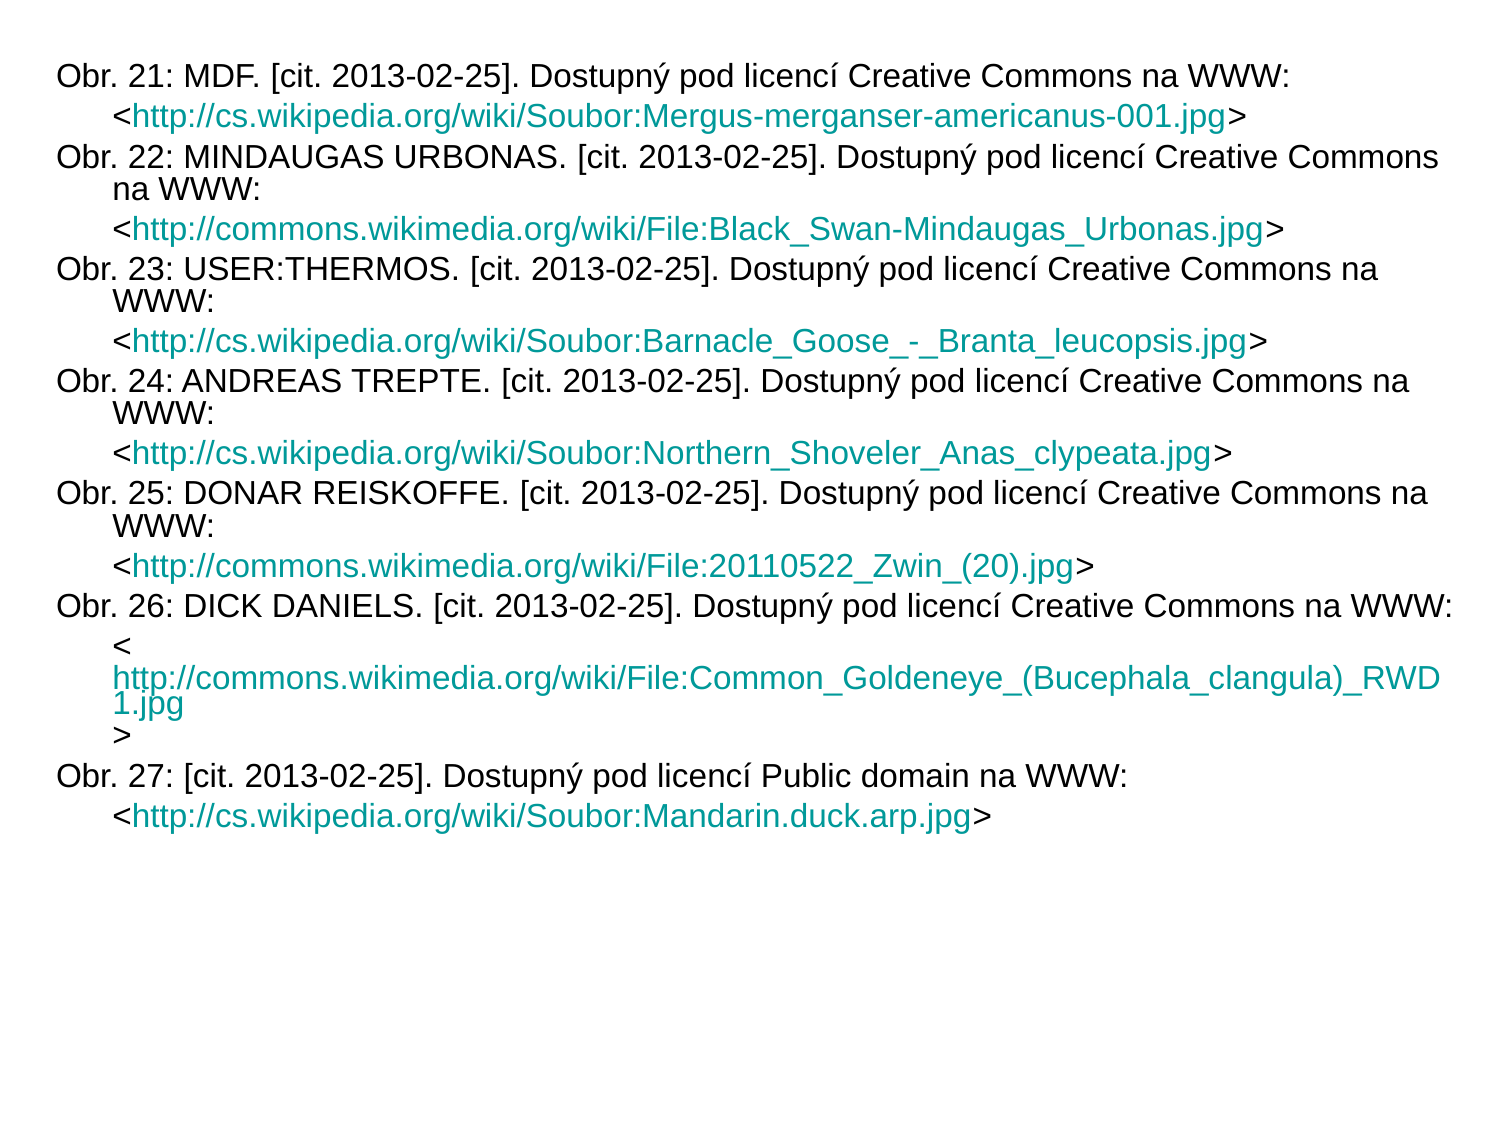

# Obr. 21: MDF. [cit. 2013-02-25]. Dostupný pod licencí Creative Commons na WWW:
	<http://cs.wikipedia.org/wiki/Soubor:Mergus-merganser-americanus-001.jpg>
Obr. 22: MINDAUGAS URBONAS. [cit. 2013-02-25]. Dostupný pod licencí Creative Commons na WWW:
	<http://commons.wikimedia.org/wiki/File:Black_Swan-Mindaugas_Urbonas.jpg>
Obr. 23: USER:THERMOS. [cit. 2013-02-25]. Dostupný pod licencí Creative Commons na WWW:
	<http://cs.wikipedia.org/wiki/Soubor:Barnacle_Goose_-_Branta_leucopsis.jpg>
Obr. 24: ANDREAS TREPTE. [cit. 2013-02-25]. Dostupný pod licencí Creative Commons na WWW:
	<http://cs.wikipedia.org/wiki/Soubor:Northern_Shoveler_Anas_clypeata.jpg>
Obr. 25: DONAR REISKOFFE. [cit. 2013-02-25]. Dostupný pod licencí Creative Commons na WWW:
	<http://commons.wikimedia.org/wiki/File:20110522_Zwin_(20).jpg>
Obr. 26: DICK DANIELS. [cit. 2013-02-25]. Dostupný pod licencí Creative Commons na WWW:
	<http://commons.wikimedia.org/wiki/File:Common_Goldeneye_(Bucephala_clangula)_RWD1.jpg>
Obr. 27: [cit. 2013-02-25]. Dostupný pod licencí Public domain na WWW:
	<http://cs.wikipedia.org/wiki/Soubor:Mandarin.duck.arp.jpg>